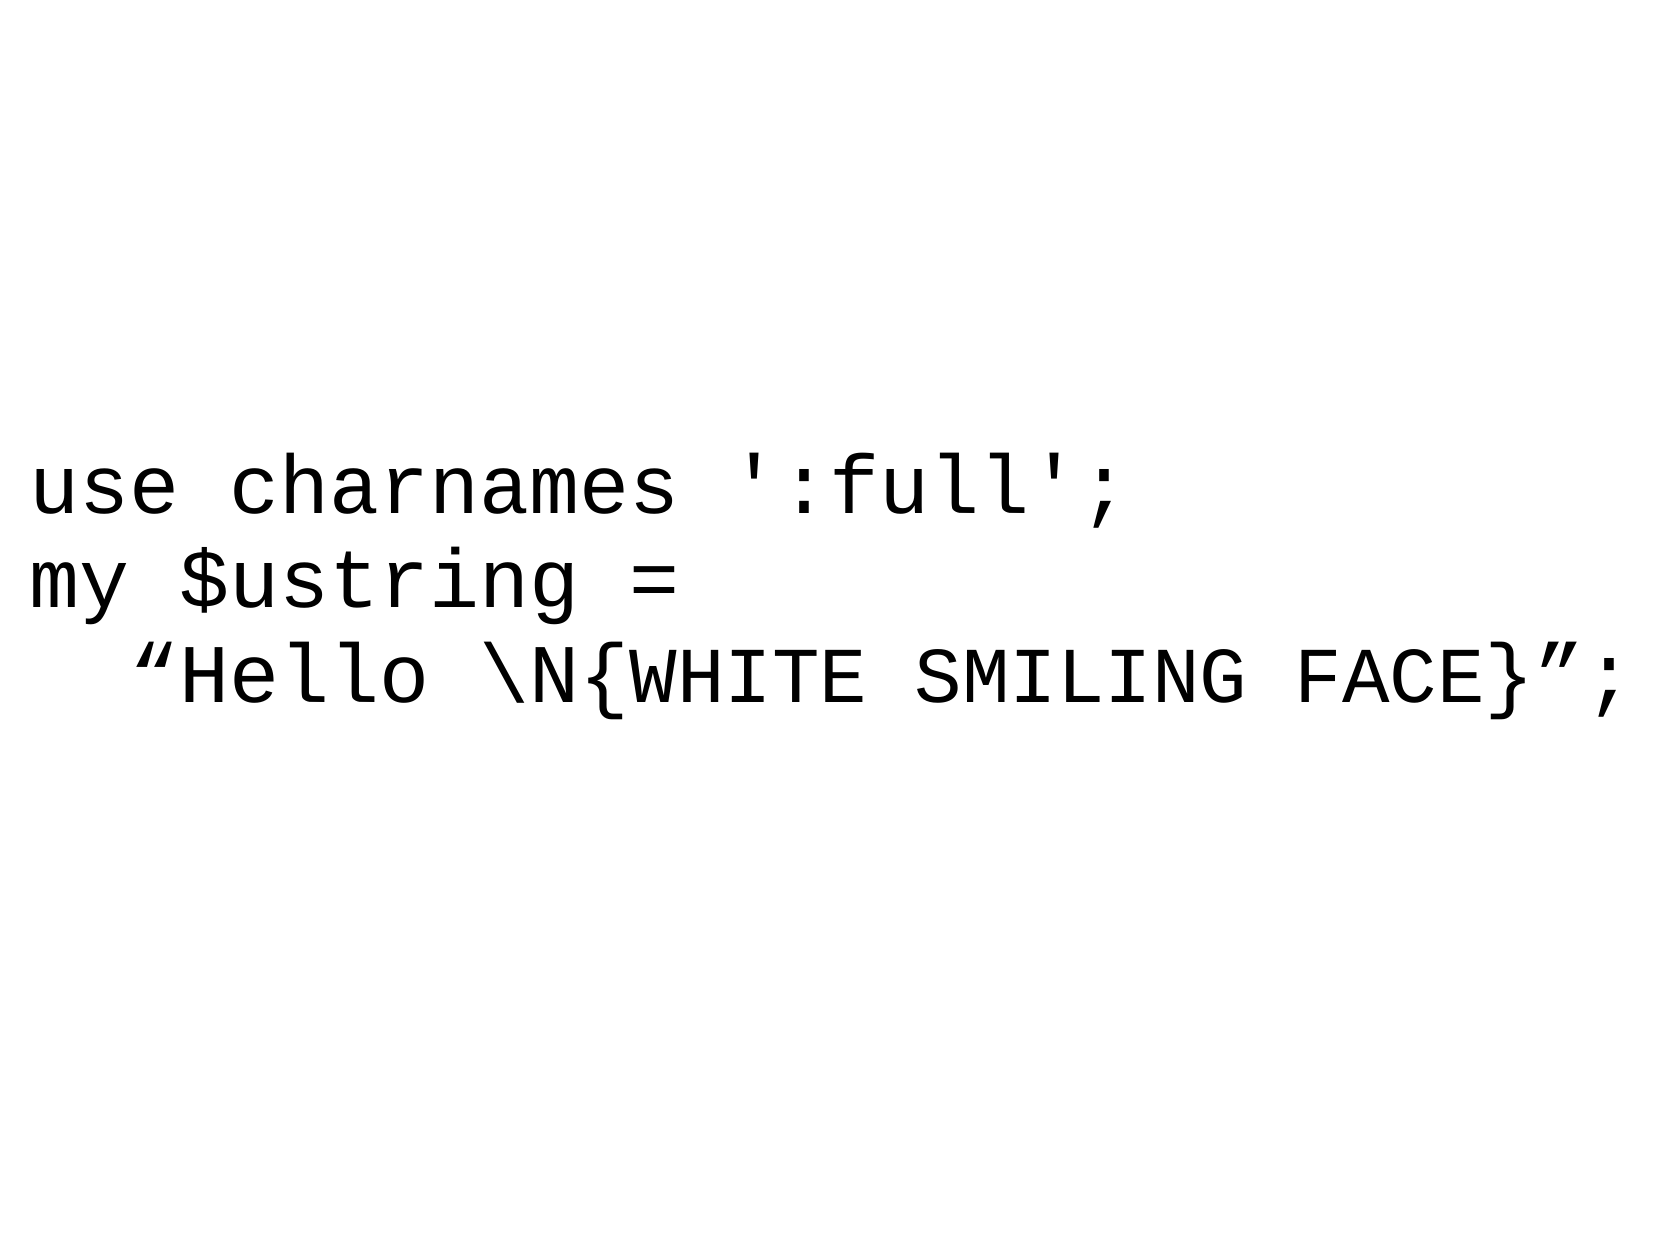

# use charnames ':full'; my $ustring = “Hello \N{WHITE SMILING FACE}”;